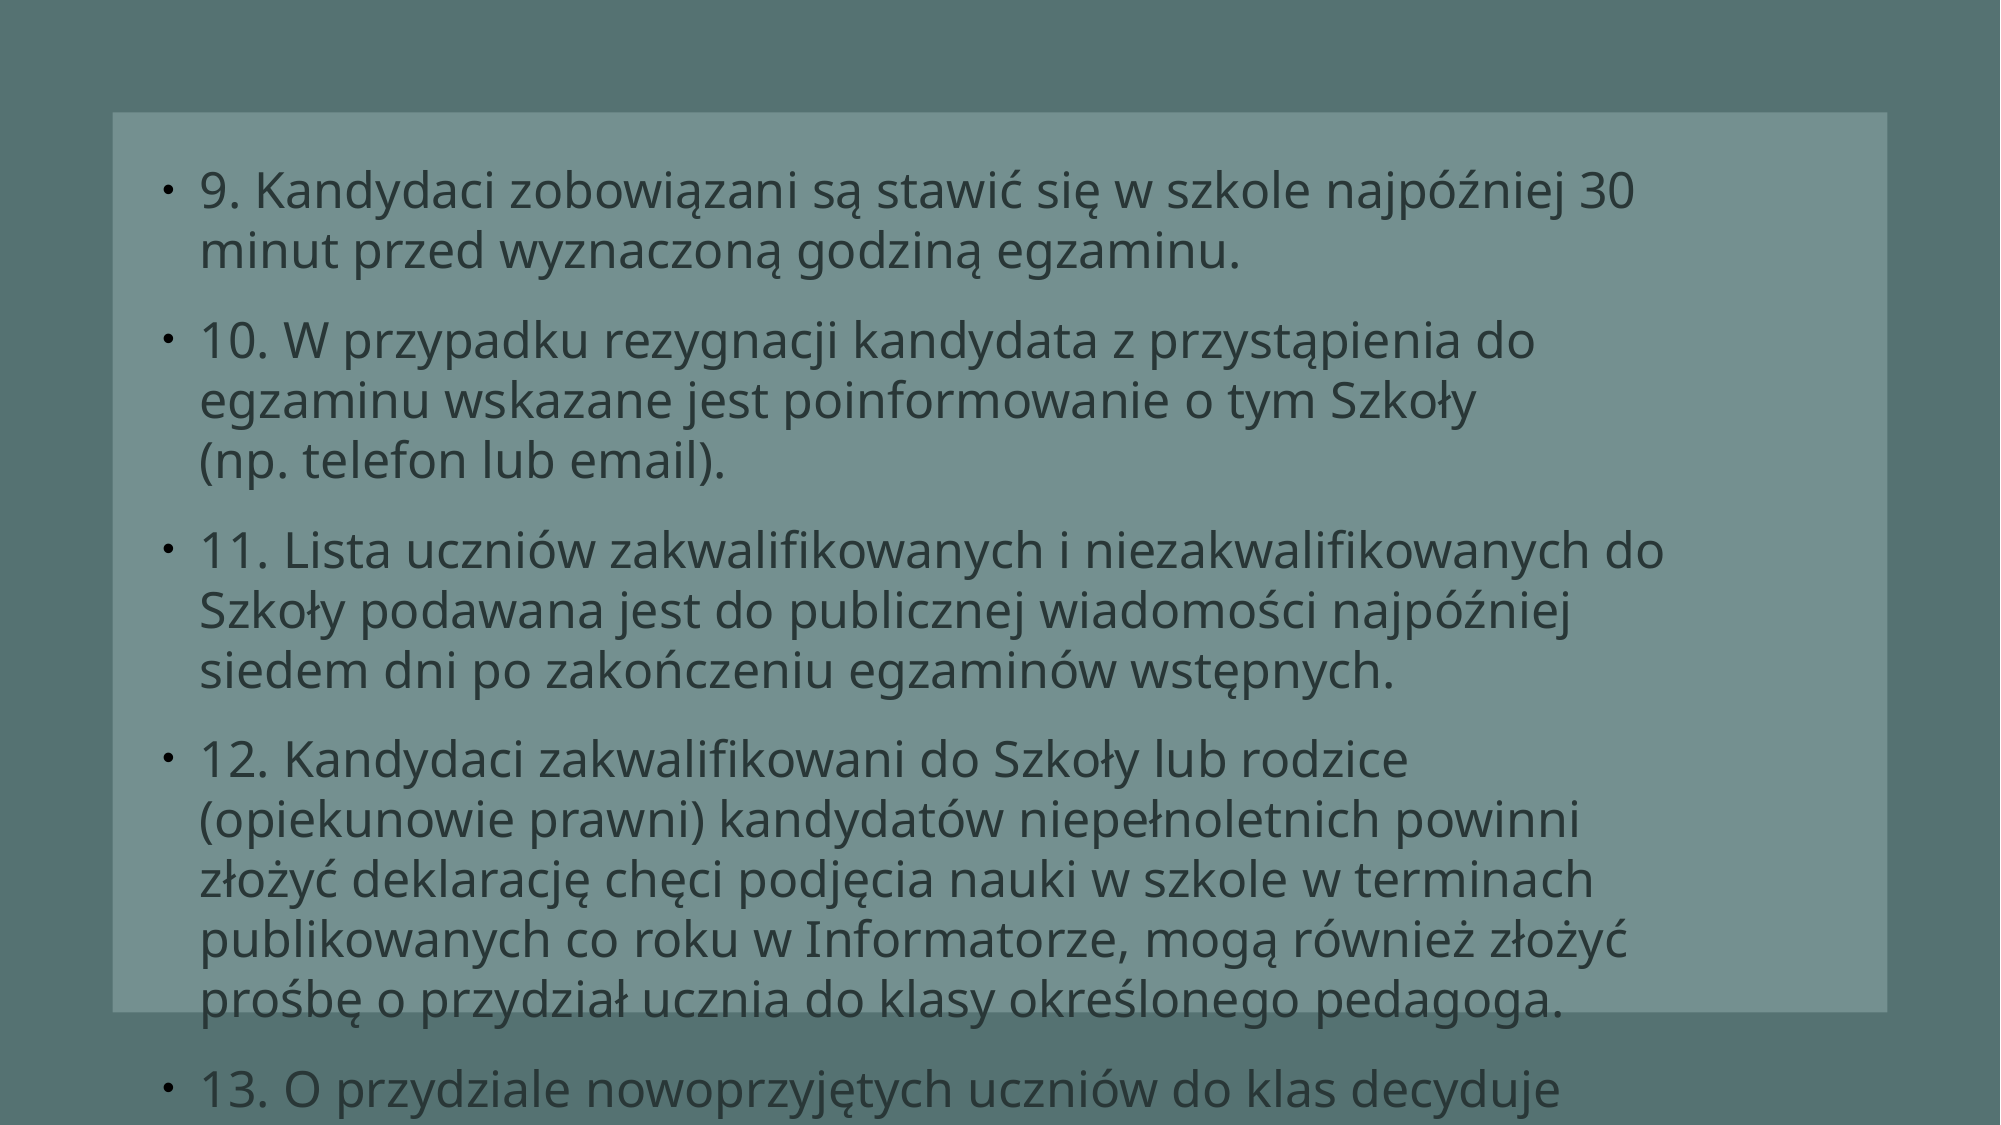

#
9. Kandydaci zobowiązani są stawić się w szkole najpóźniej 30 minut przed wyznaczoną godziną egzaminu.
10. W przypadku rezygnacji kandydata z przystąpienia do egzaminu wskazane jest poinformowanie o tym Szkoły (np. telefon lub email).
11. Lista uczniów zakwalifikowanych i niezakwalifikowanych do Szkoły podawana jest do publicznej wiadomości najpóźniej siedem dni po zakończeniu egzaminów wstępnych.
12. Kandydaci zakwalifikowani do Szkoły lub rodzice (opiekunowie prawni) kandydatów niepełnoletnich powinni złożyć deklarację chęci podjęcia nauki w szkole w terminach publikowanych co roku w Informatorze, mogą również złożyć prośbę o przydział ucznia do klasy określonego pedagoga.
13. O przydziale nowoprzyjętych uczniów do klas decyduje Dyrektor Szkoły w porozumieniu z Wicedyrektorem ds. Dydaktycznych, Wychowawczych i Programów Nauczania oraz Kierownikiem właściwej sekcji.
14. Lista uczniów przyjętych i nieprzyjętych do Szkoły podawana jest do publicznej wiadomości na przełomie czerwca i lipca, po sporządzeniu organizacji roku.
15. Kandydaci, którzy zdali egzamin wstępny i zostali zakwalifikowani, ale nie dostali się do Szkoły z braku miejsc, mogą brać udział w ewentualnej rekrutacji uzupełniającej w sierpniu .O terminach takiej rekrutacji oraz liczbie wolnych miejsc dostępnych w ramach poszczególnych specjalności Szkoła informuje na stronie internetowej.
16. Wszyscy kandydaci mogą uzyskać informację na temat szczegółowych wyników swoich egzaminów wstępnych po ogłoszeniu list kandydatów zakwalifikowanych i niezakwalifikowanych. Osobami upoważnionymi do udzielania informacji na temat szczegółowych wyników egzaminów wstępnych (uzyskanych punktacji) są wyłącznie Dyrektor oraz wicedyrektorzy Szkoły.